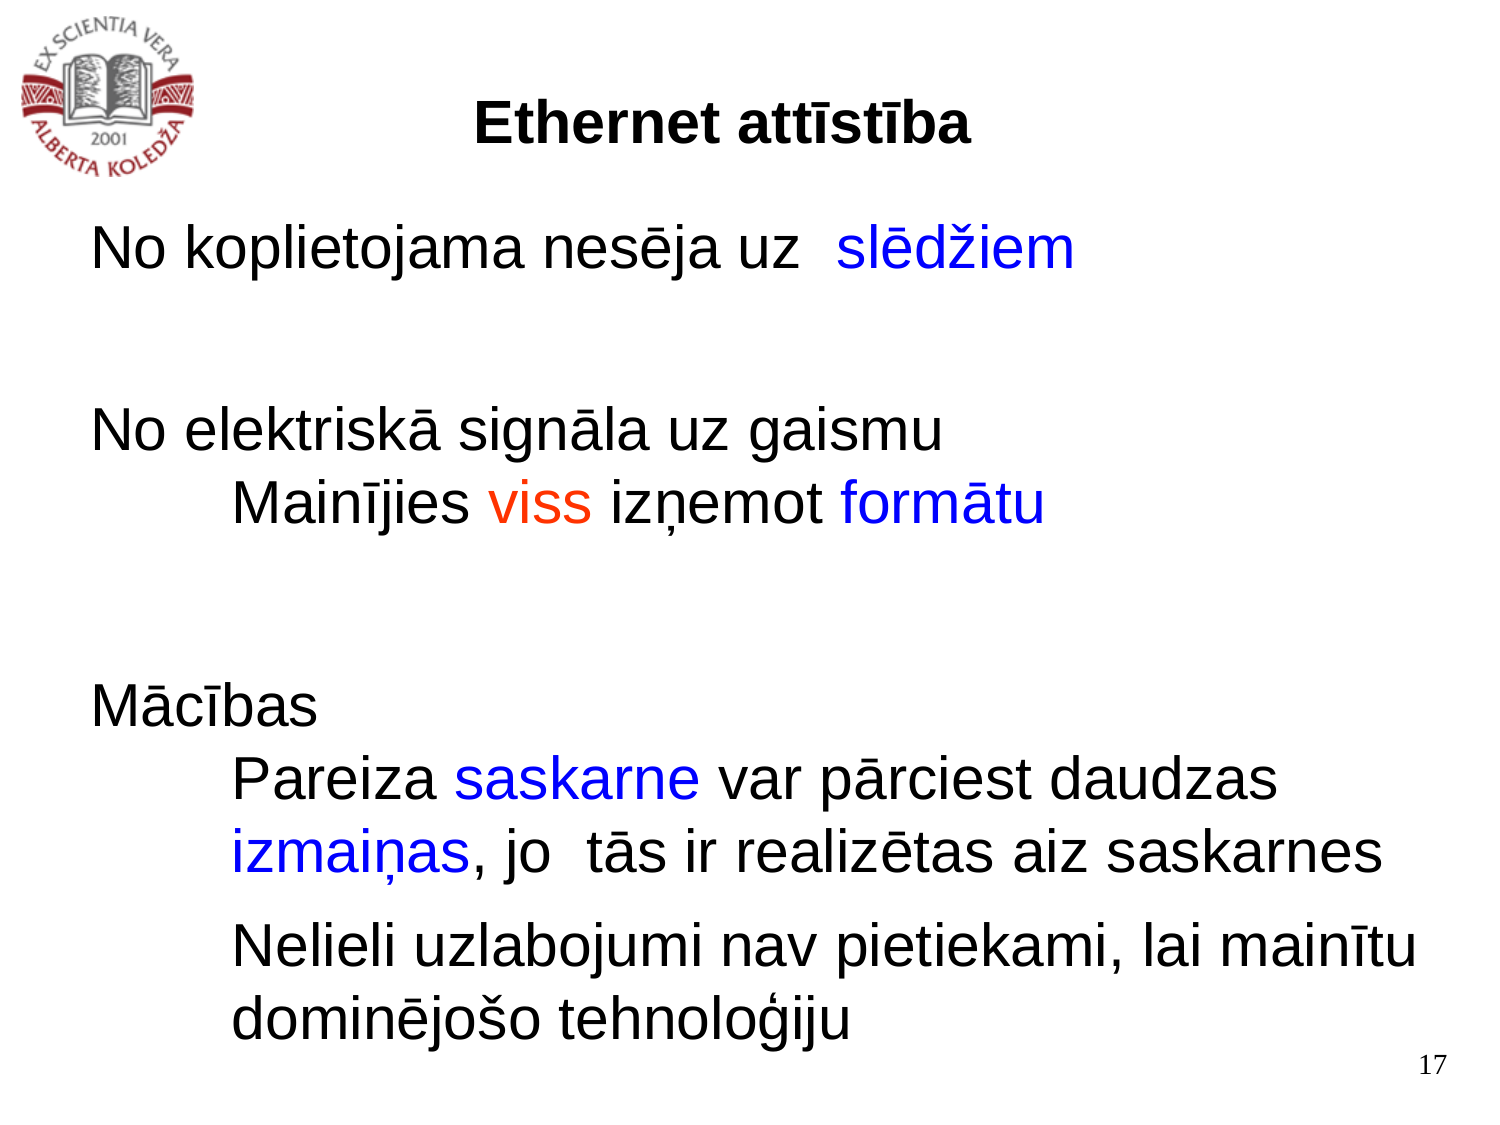

# Ethernet attīstība
No koplietojama nesēja uz slēdžiem
No elektriskā signāla uz gaismu
Mainījies viss izņemot formātu
Mācības
Pareiza saskarne var pārciest daudzas izmaiņas, jo tās ir realizētas aiz saskarnes
Nelieli uzlabojumi nav pietiekami, lai mainītu dominējošo tehnoloģiju
17